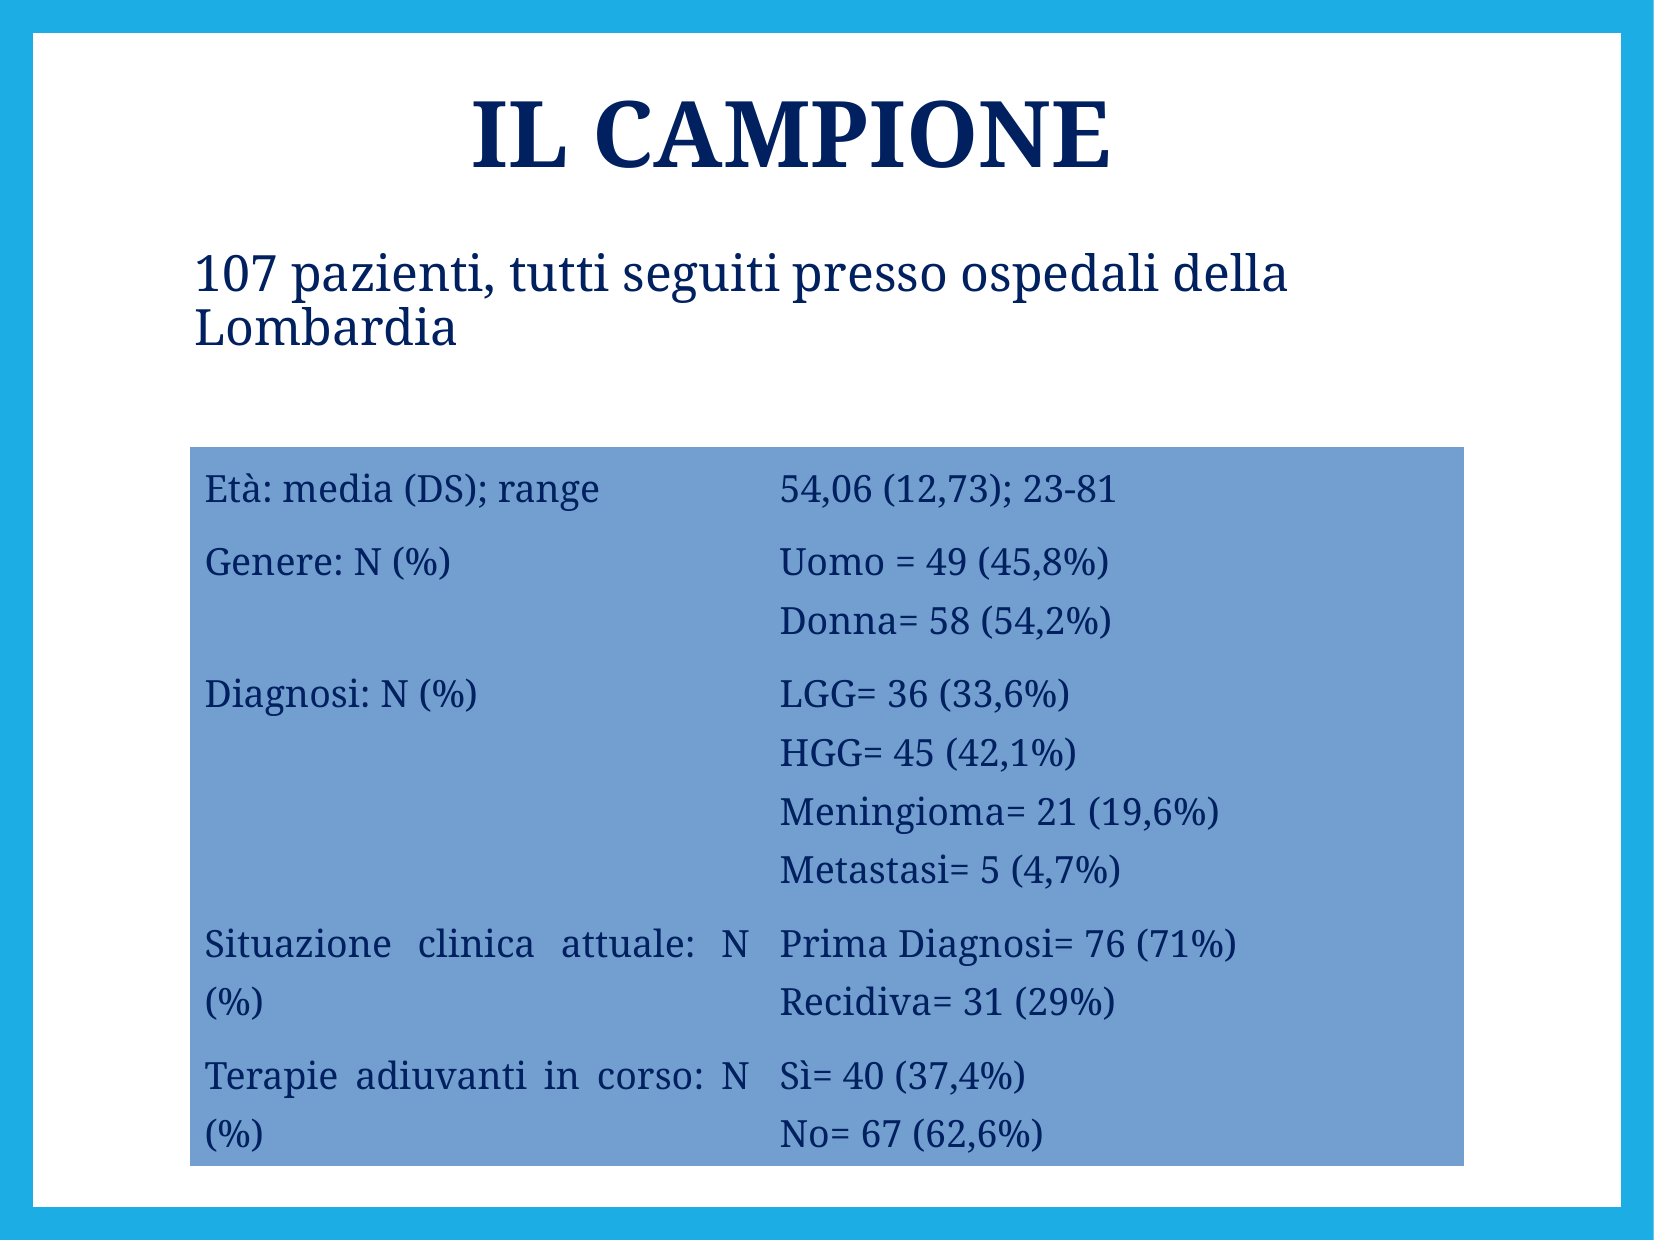

# IL CAMPIONE
107 pazienti, tutti seguiti presso ospedali della Lombardia
| Età: media (DS); range | 54,06 (12,73); 23-81 |
| --- | --- |
| Genere: N (%) | Uomo = 49 (45,8%) Donna= 58 (54,2%) |
| Diagnosi: N (%) | LGG= 36 (33,6%) HGG= 45 (42,1%) Meningioma= 21 (19,6%) Metastasi= 5 (4,7%) |
| Situazione clinica attuale: N (%) | Prima Diagnosi= 76 (71%) Recidiva= 31 (29%) |
| Terapie adiuvanti in corso: N (%) | Sì= 40 (37,4%) No= 67 (62,6%) |